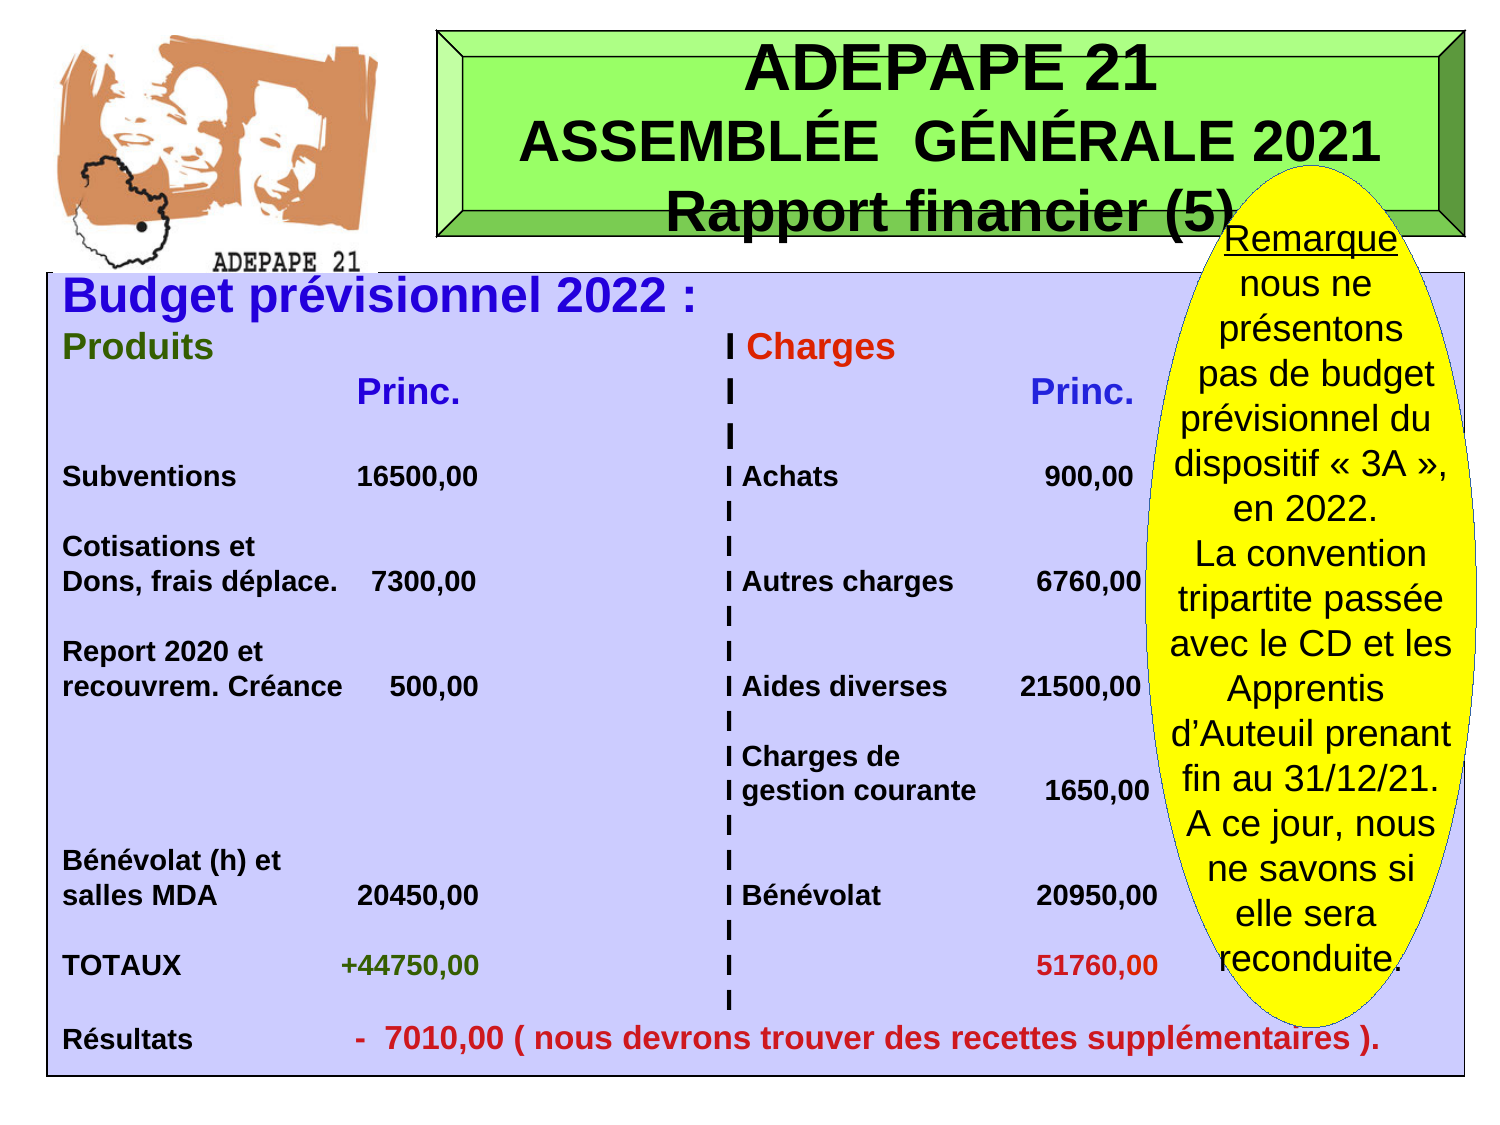

ADEPAPE 21
ASSEMBLÉE GÉNÉRALE 2021
Rapport financier (5)
Remarque
nous ne
présentons
 pas de budget
prévisionnel du
dispositif « 3A »,
en 2022.
La convention
tripartite passée
avec le CD et les
Apprentis
d’Auteuil prenant
fin au 31/12/21.
A ce jour, nous
 ne savons si
elle sera
 reconduite.
Budget prévisionnel 2022 :
Produits							I Charges
				Princ.				I				 Princ.
									I
Subventions		16500,00				I Achats			 900,00
									I
Cotisations et							I
Dons, frais déplace. 7300,00				I Autres charges	 6760,00
									I
Report 2020 et							I
recouvrem. Créance	 500,00				I Aides diverses	21500,00
									I
									I Charges de
									I gestion courante	 1650,00
									I
Bénévolat (h) et	 	 			 		I
salles MDA	 20450,00				I Bénévolat		 20950,00
									I
TOTAUX		 +44750,00				I 				 51760,00
									I
Résultats		 - 7010,00 ( nous devrons trouver des recettes supplémentaires ). 	 		I